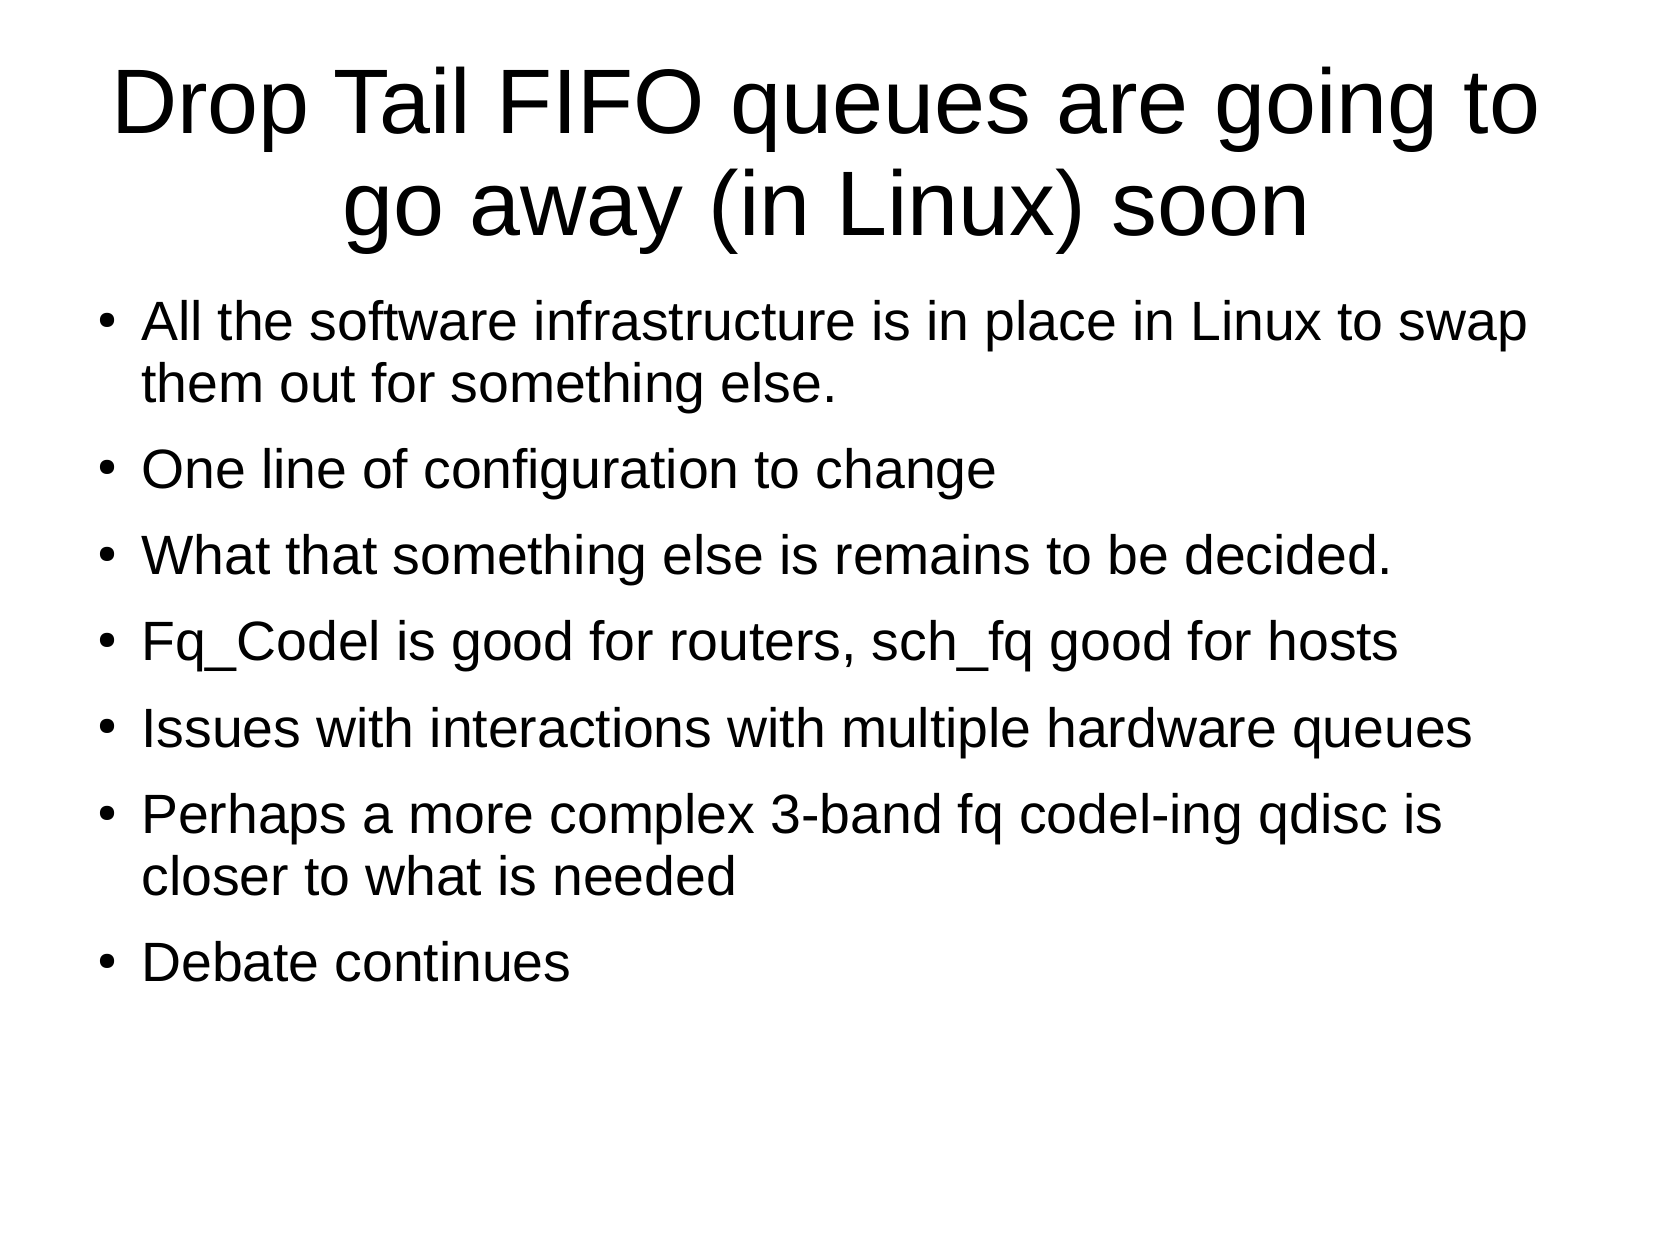

# Drop Tail FIFO queues are going to go away (in Linux) soon
All the software infrastructure is in place in Linux to swap them out for something else.
One line of configuration to change
What that something else is remains to be decided.
Fq_Codel is good for routers, sch_fq good for hosts
Issues with interactions with multiple hardware queues
Perhaps a more complex 3-band fq codel-ing qdisc is closer to what is needed
Debate continues